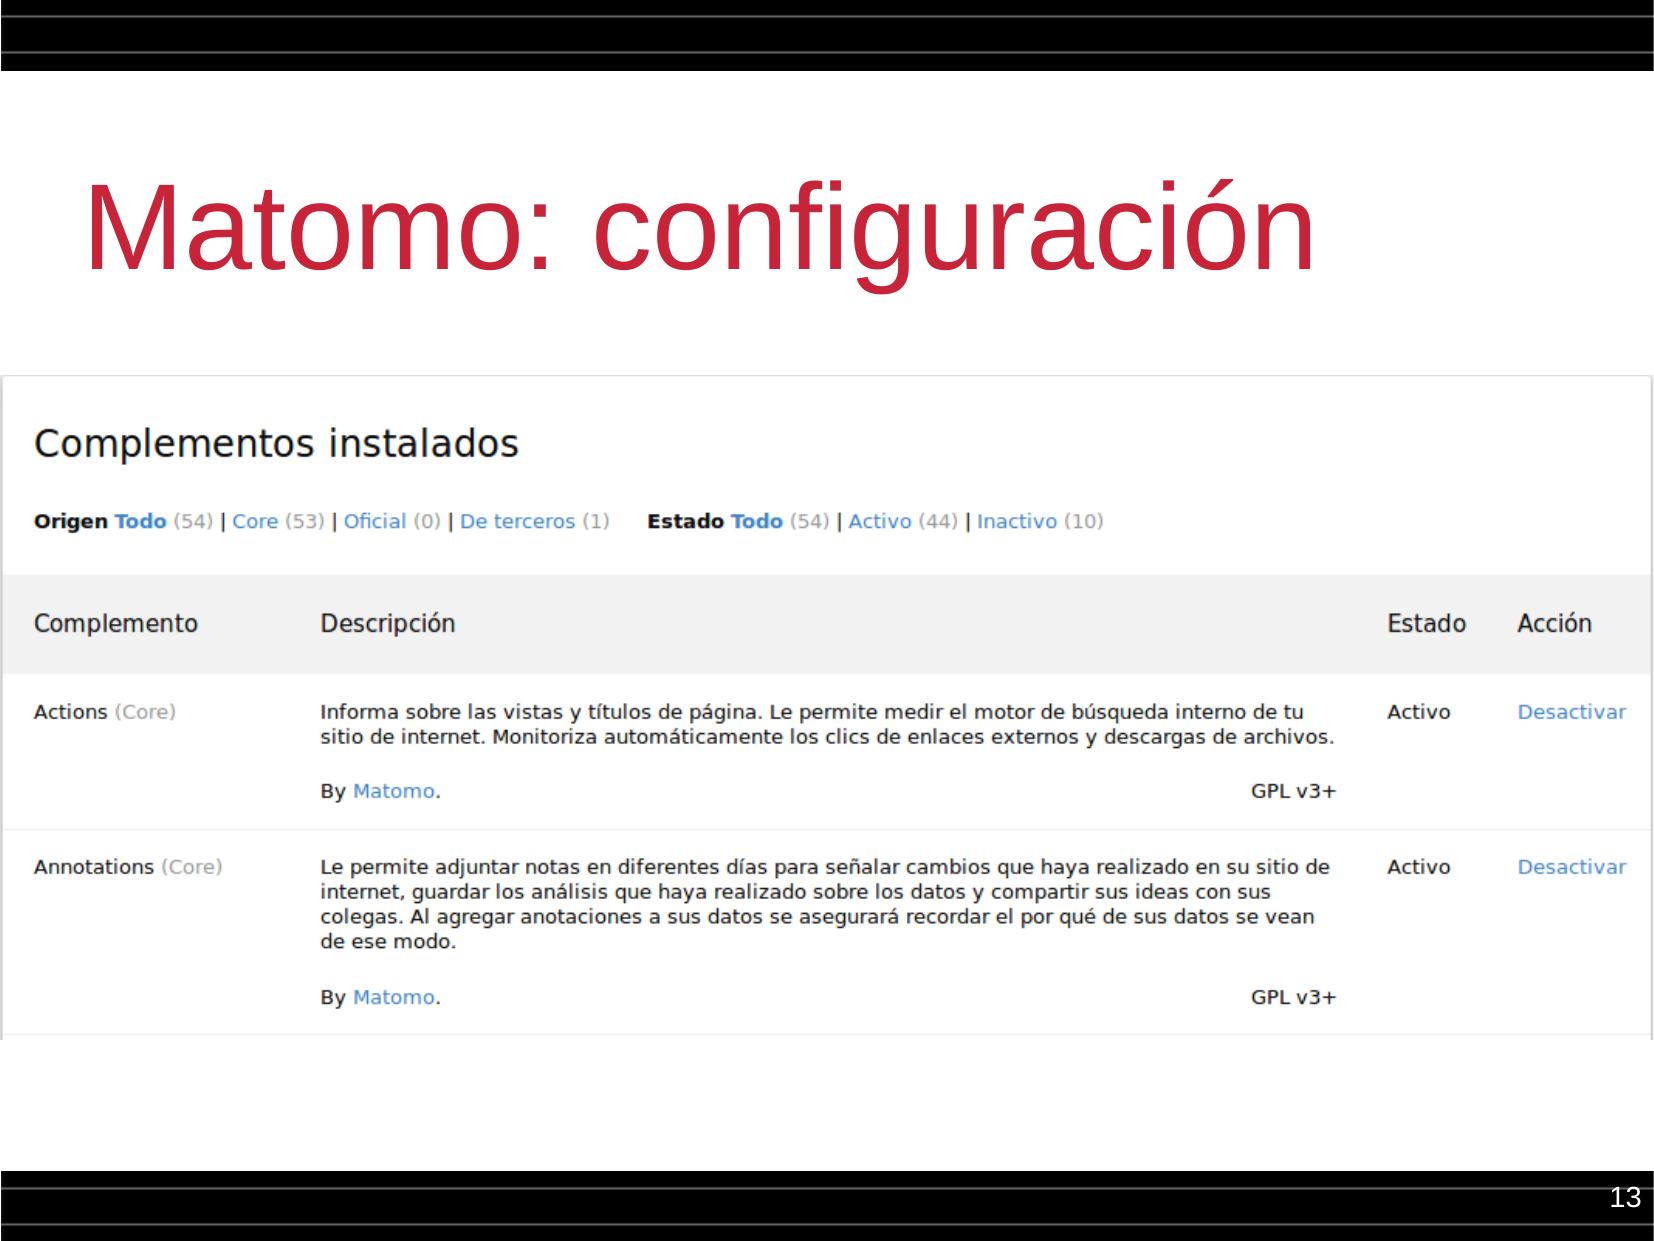

# Matomo: configuración
Sistema
Ajustes generales
Logo personalizado: interf. usuario/e-mail
Canal de versiones: estable/beta
Usuarios
Administración de complementos